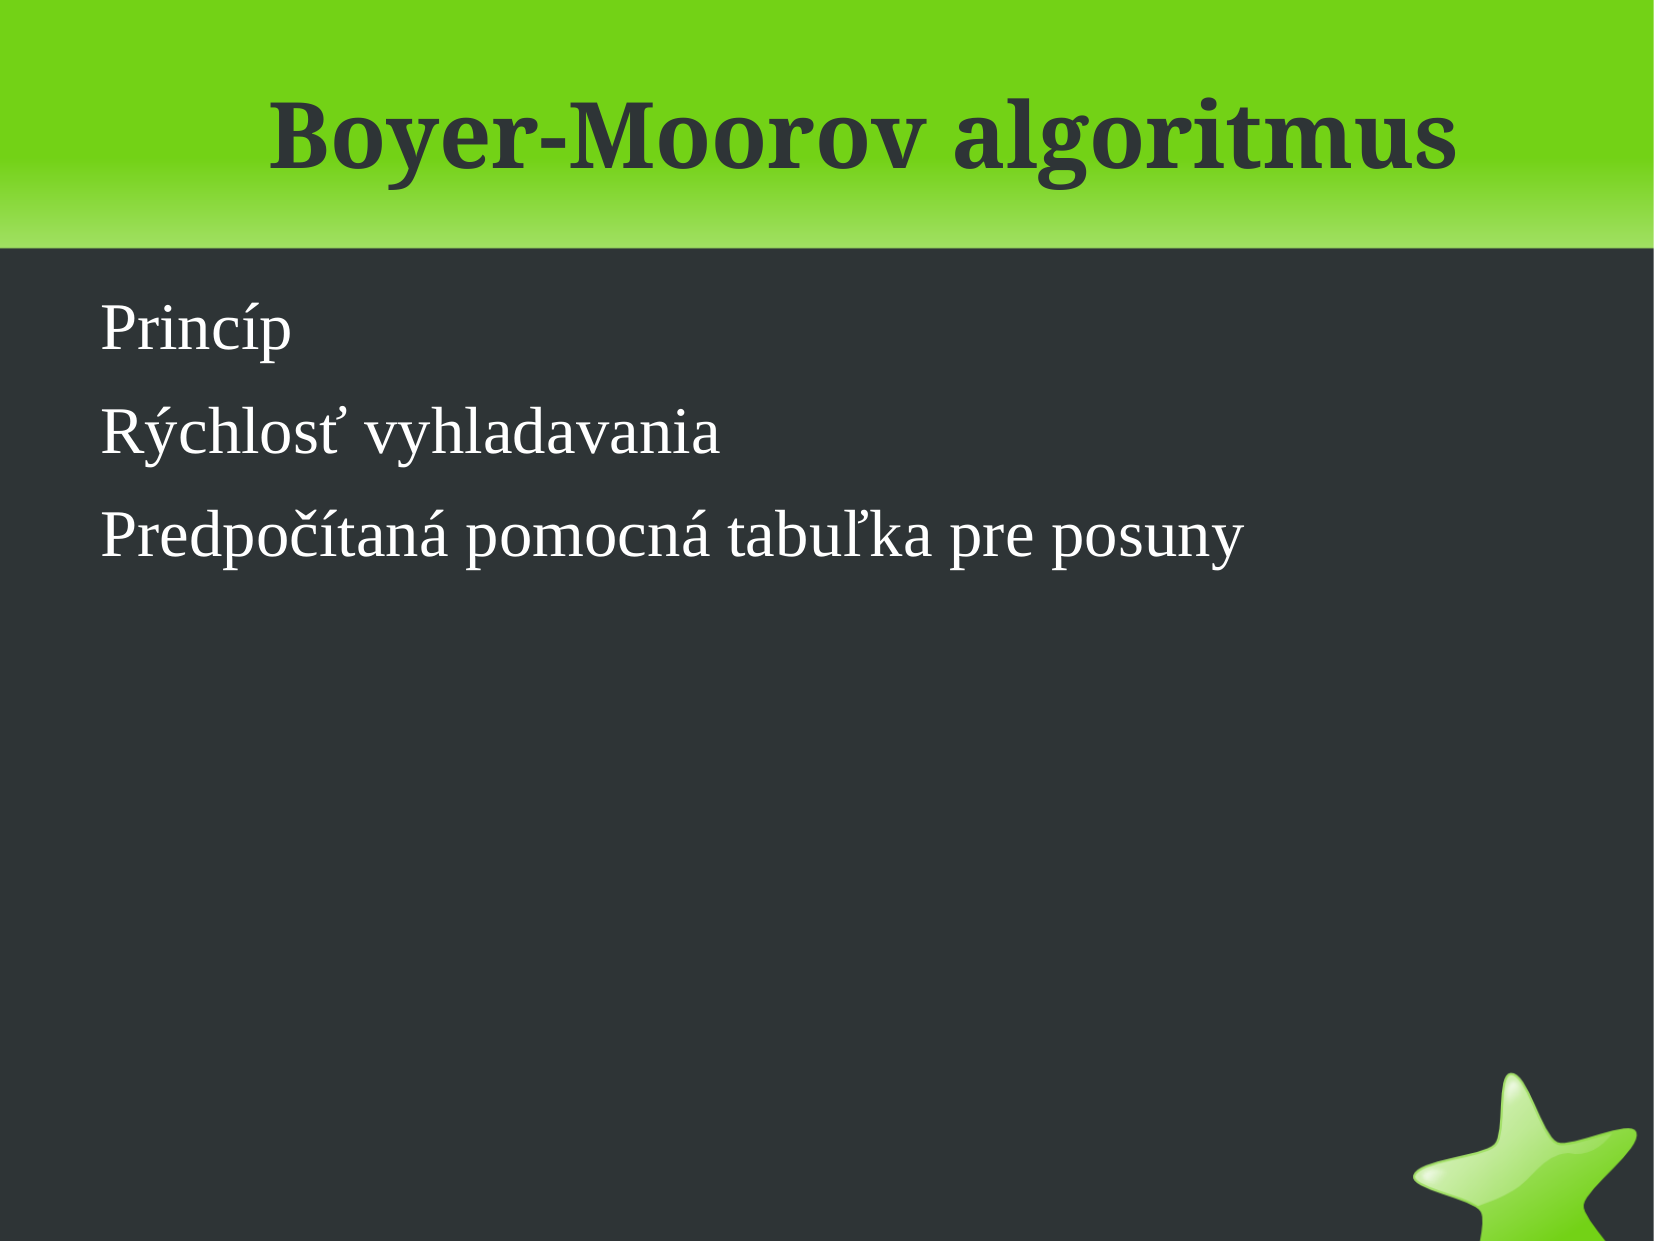

# Boyer-Moorov algoritmus
Princíp
Rýchlosť vyhladavania
Predpočítaná pomocná tabuľka pre posuny